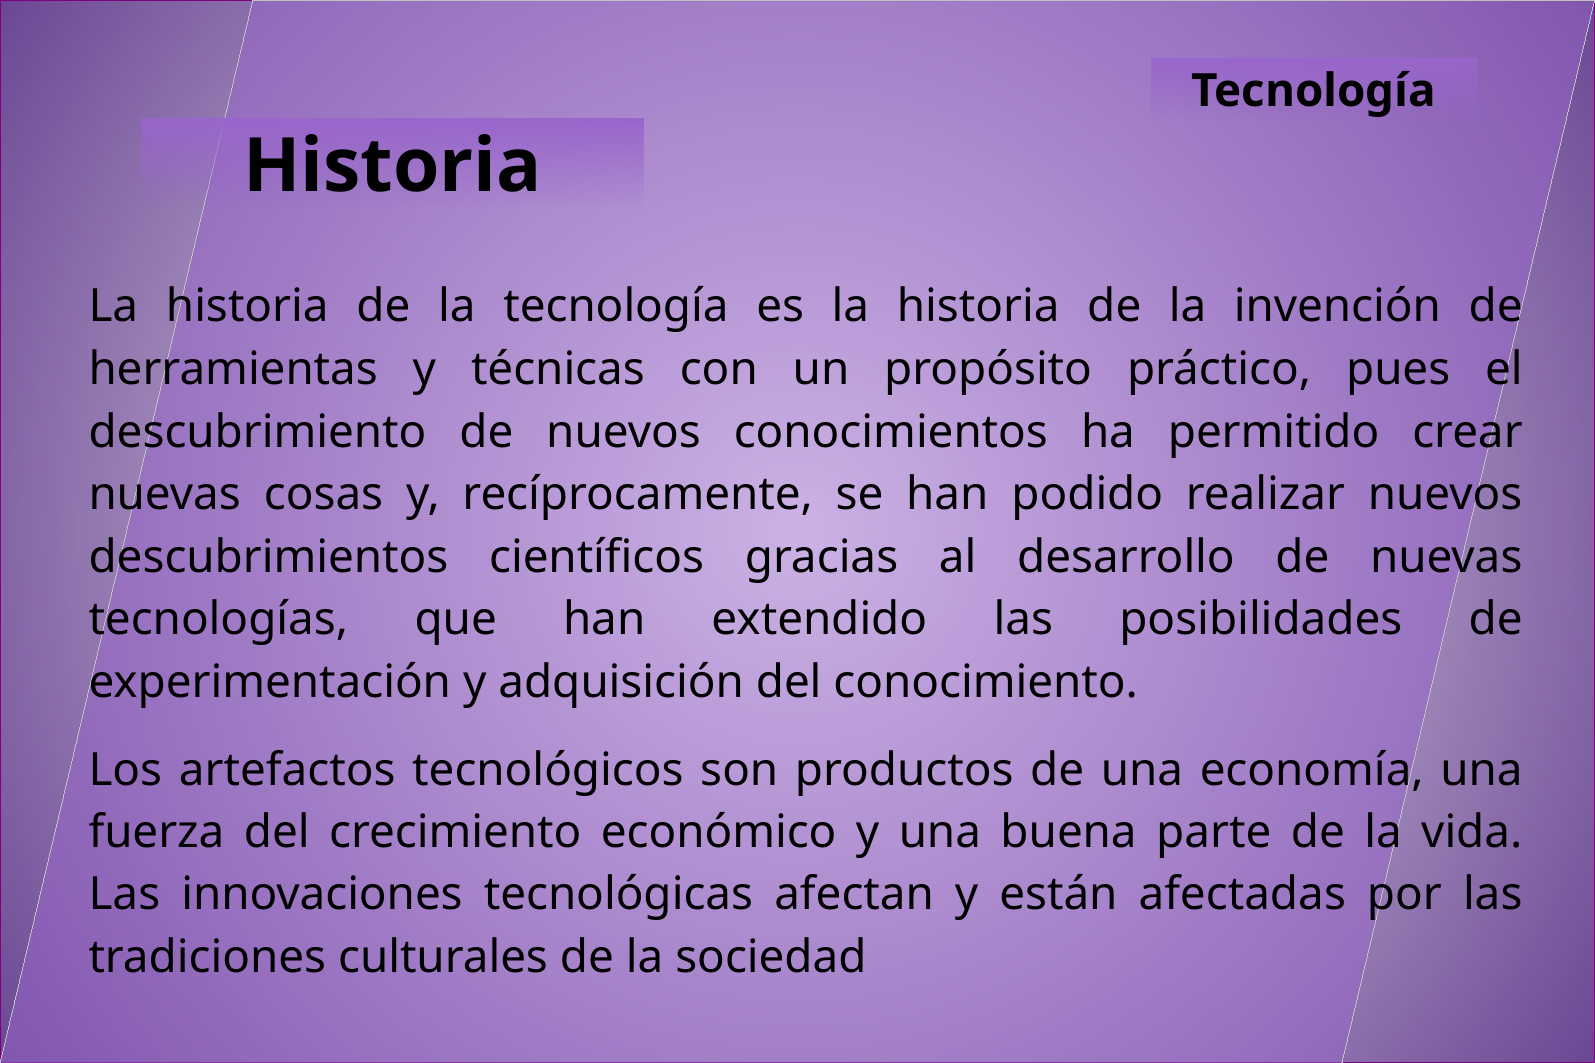

Tecnología
Historia
# La historia de la tecnología es la historia de la invención de herramientas y técnicas con un propósito práctico, pues el descubrimiento de nuevos conocimientos ha permitido crear nuevas cosas y, recíprocamente, se han podido realizar nuevos descubrimientos científicos gracias al desarrollo de nuevas tecnologías, que han extendido las posibilidades de experimentación y adquisición del conocimiento.
Los artefactos tecnológicos son productos de una economía, una fuerza del crecimiento económico y una buena parte de la vida. Las innovaciones tecnológicas afectan y están afectadas por las tradiciones culturales de la sociedad